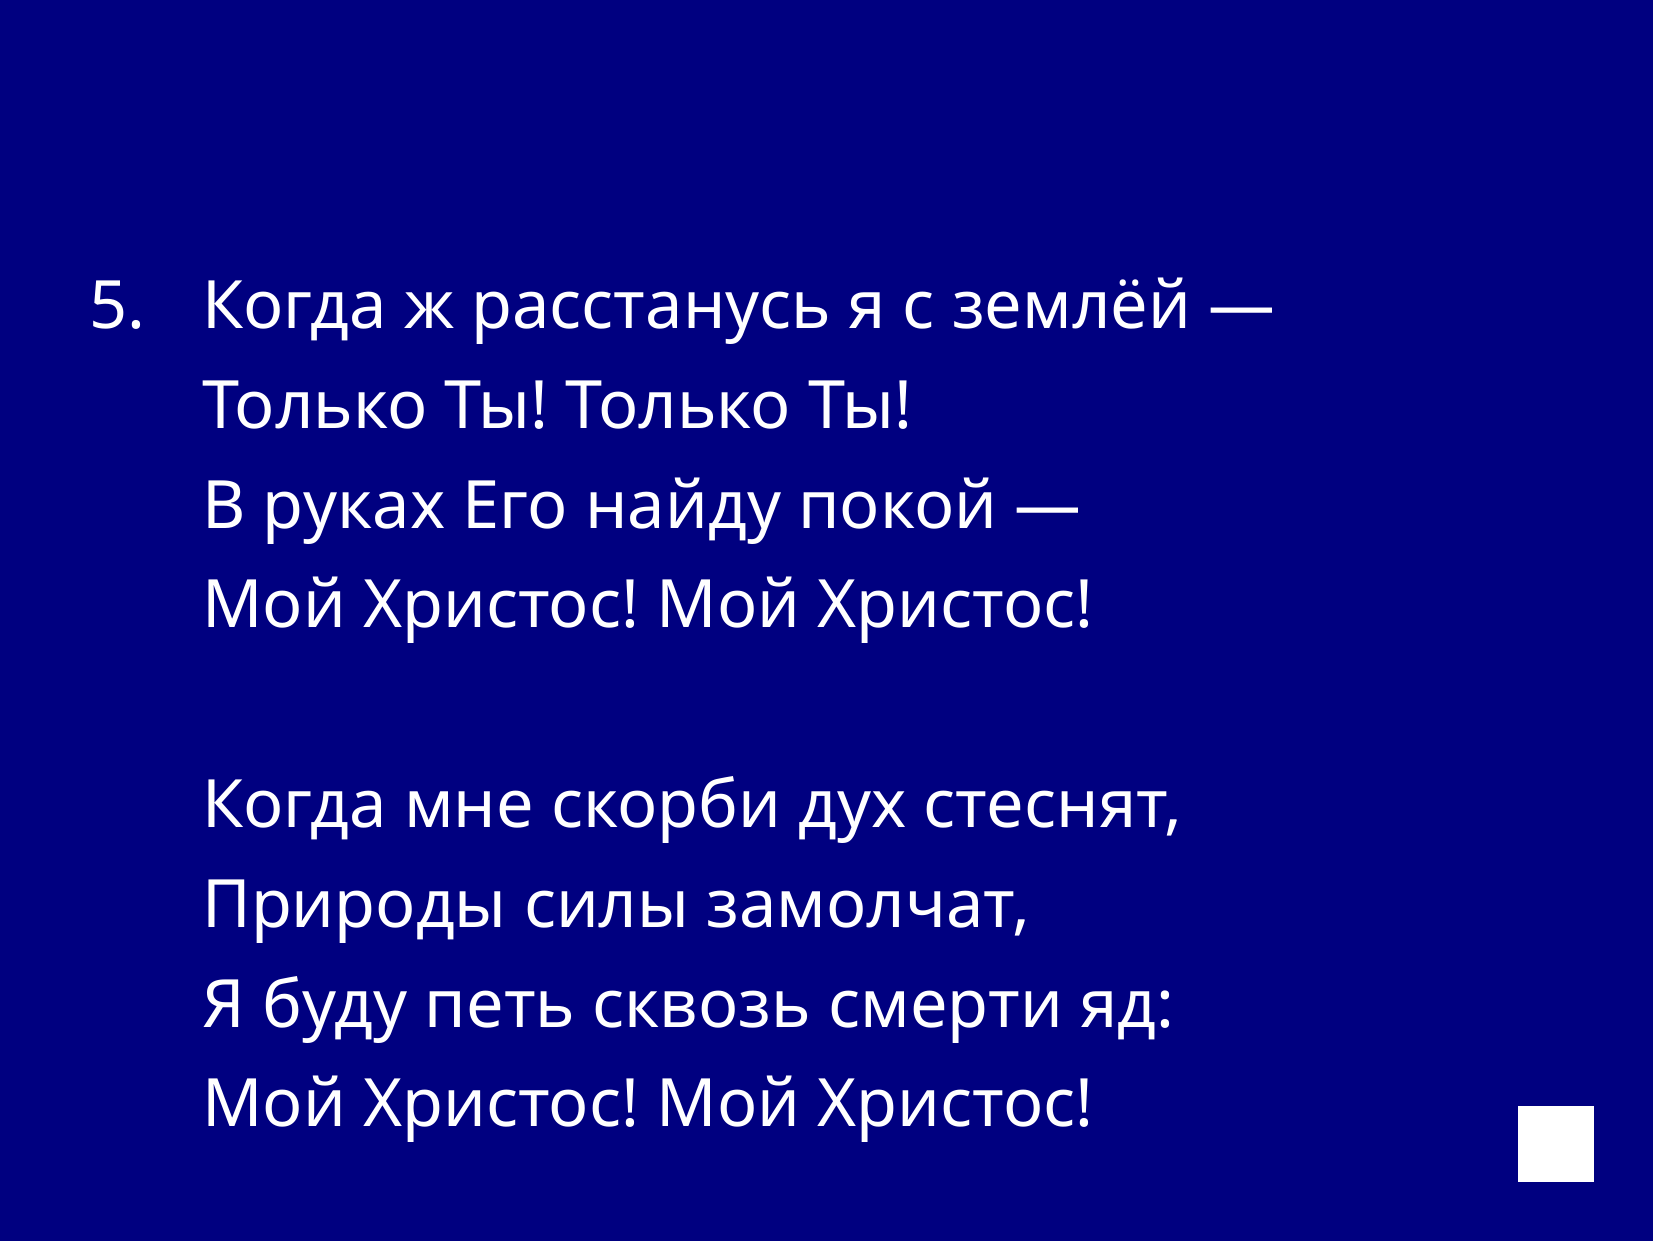

5.	Когда ж расстанусь я с землёй —
	Только Ты! Только Ты!
	В руках Его найду покой —
	Мой Христос! Мой Христос!
	Когда мне скорби дух стеснят,
	Природы силы замолчат,
	Я буду петь сквозь смерти яд:
	Мой Христос! Мой Христос!